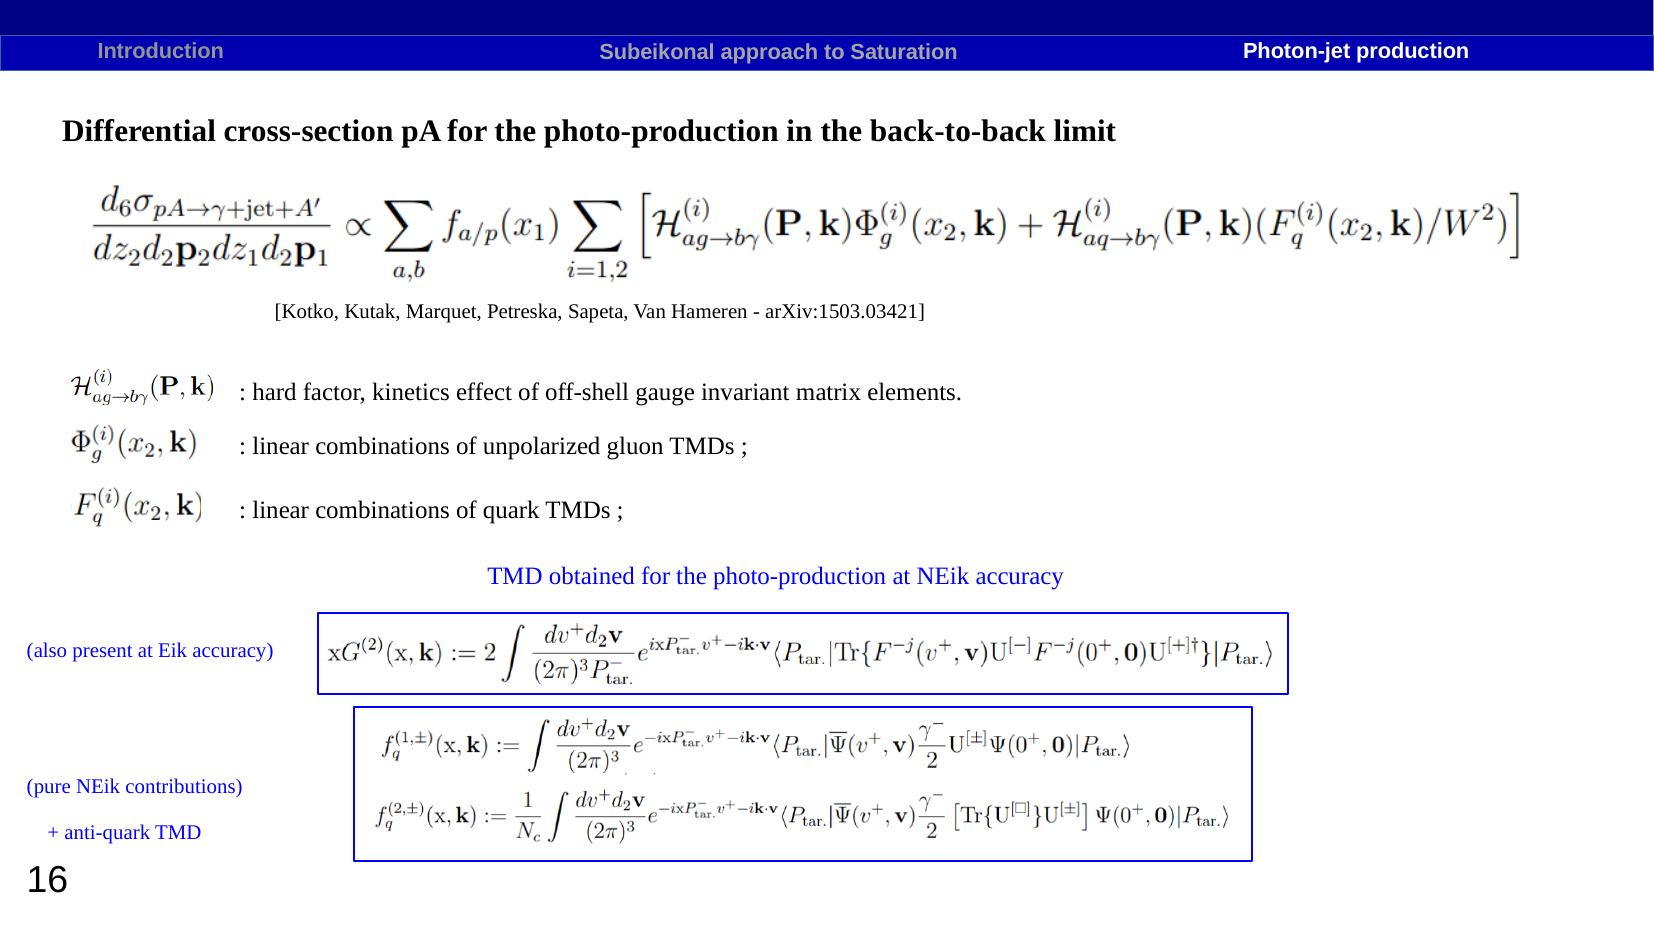

Introduction
Photon-jet production
Subeikonal approach to Saturation
Differential cross-section pA for the photo-production in the back-to-back limit
[Kotko, Kutak, Marquet, Petreska, Sapeta, Van Hameren - arXiv:1503.03421]
: hard factor, kinetics effect of off-shell gauge invariant matrix elements.
: linear combinations of unpolarized gluon TMDs ;
: linear combinations of quark TMDs ;
TMD obtained for the photo-production at NEik accuracy
(also present at Eik accuracy)
(pure NEik contributions)
 + anti-quark TMD